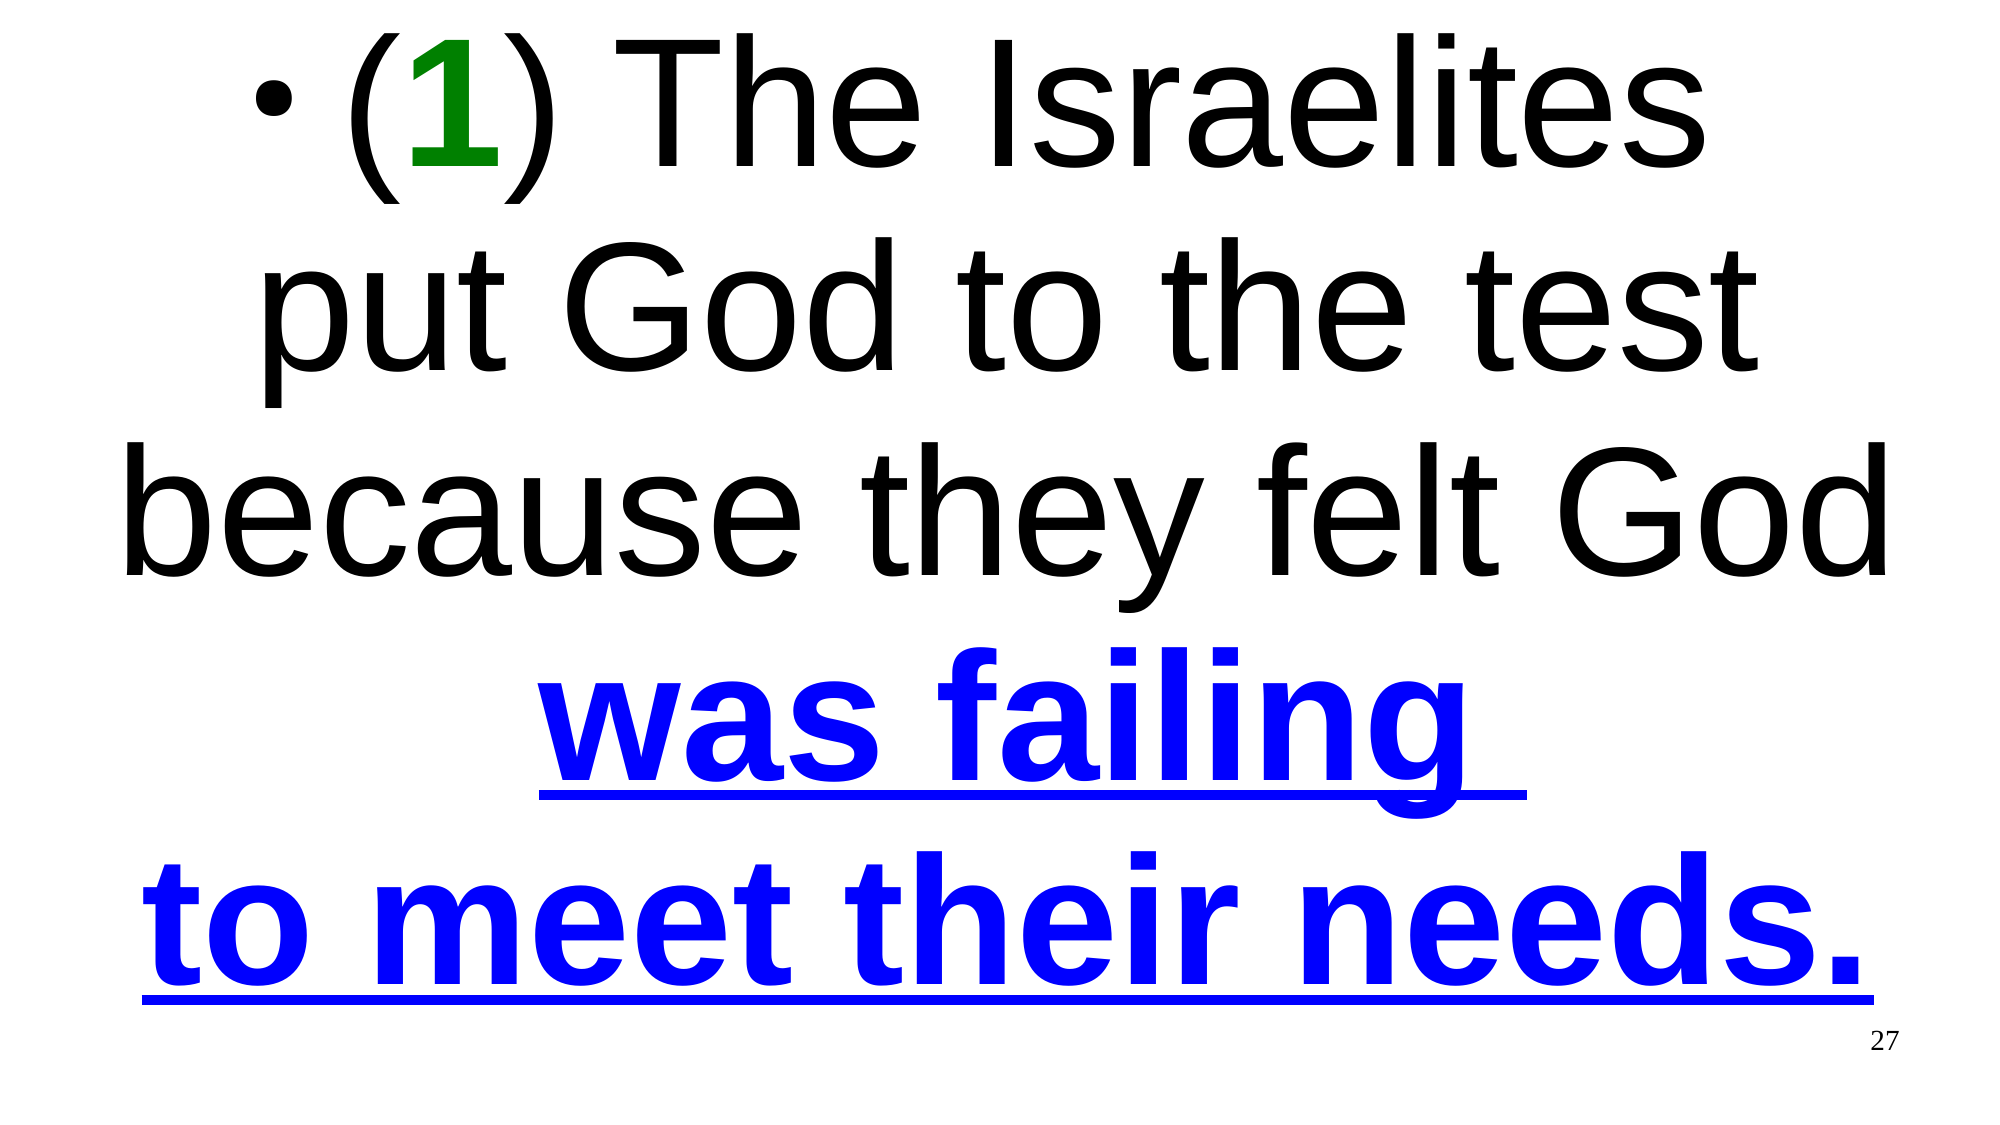

# (1) The Israelites put God to the test because they felt God was failing to meet their needs.
27